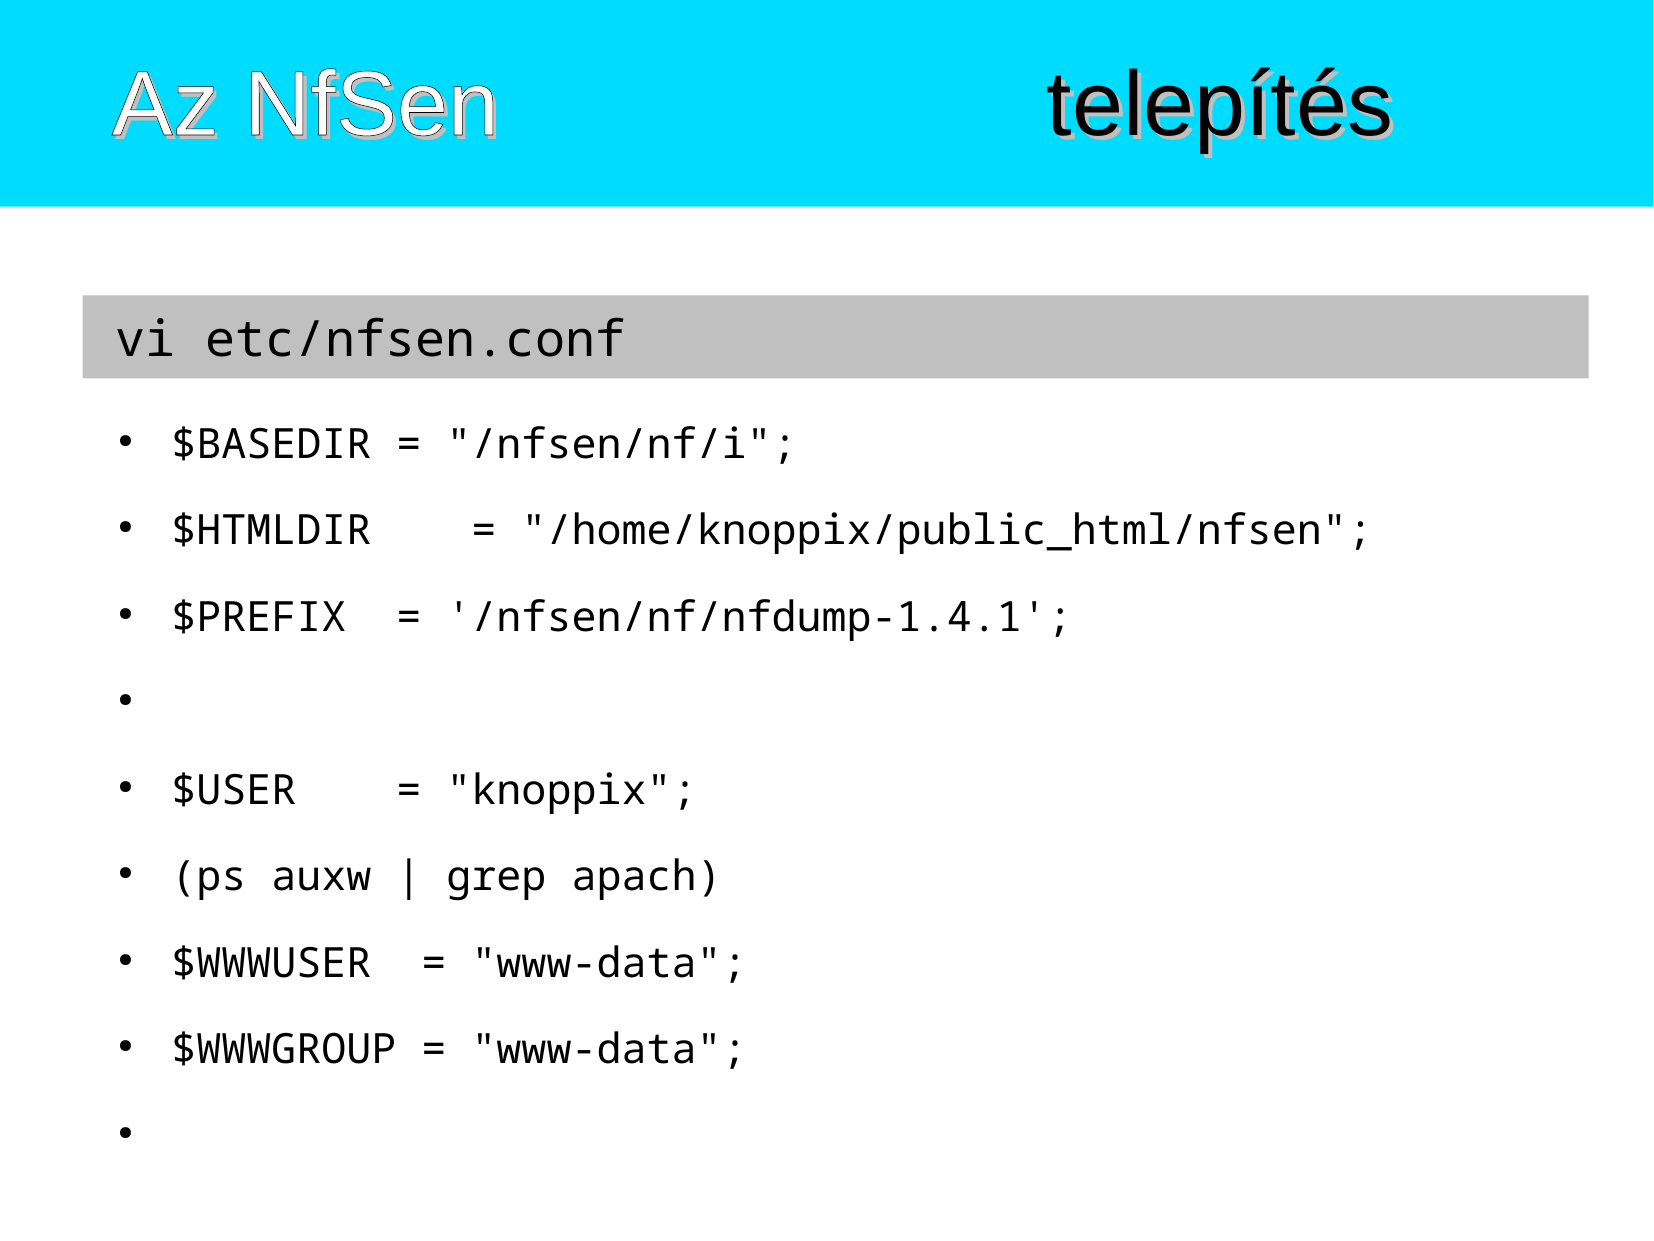

Az NfSen	telepítés
vi etc/nfsen.conf
# $BASEDIR = "/nfsen/nf/i";
$HTMLDIR = "/home/knoppix/public_html/nfsen";
$PREFIX = '/nfsen/nf/nfdump-1.4.1';
$USER = "knoppix";
(ps auxw | grep apach)
$WWWUSER = "www-data";
$WWWGROUP = "www-data";